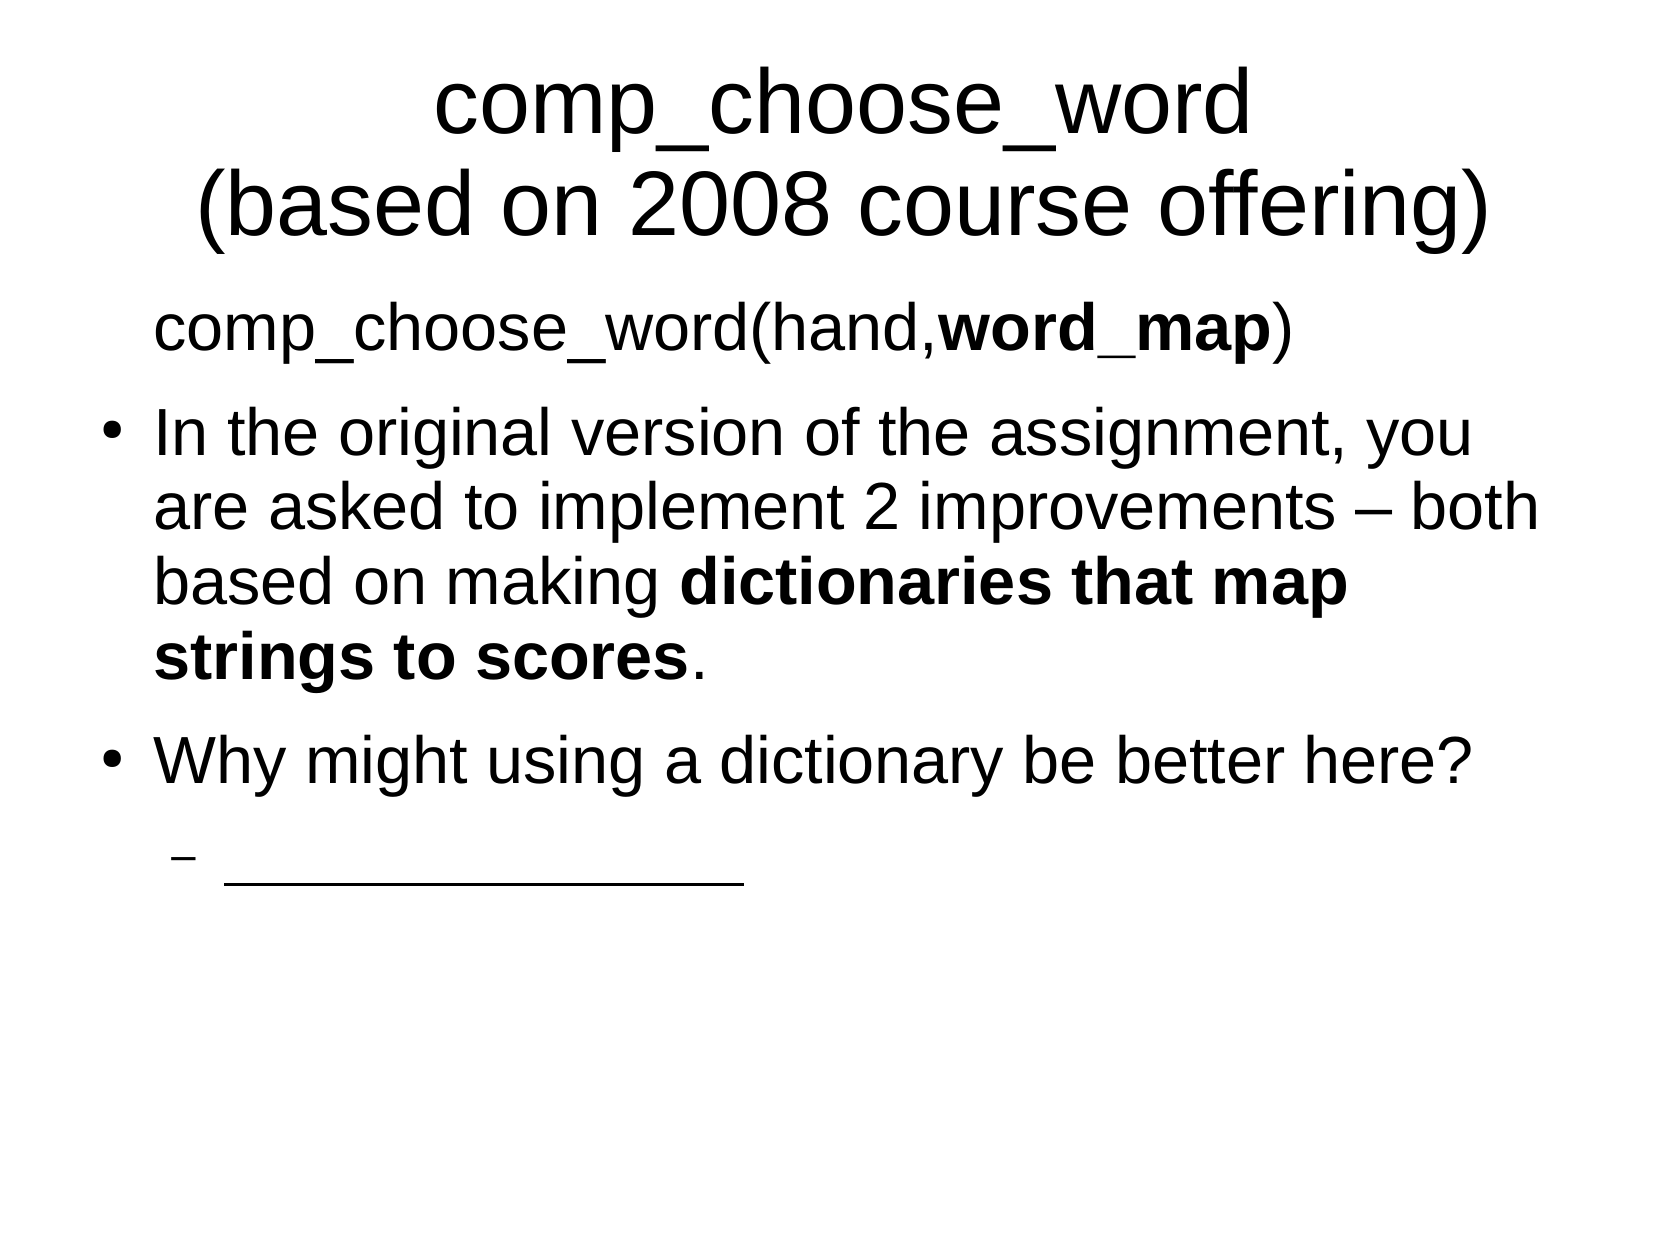

comp_choose_word
(based on 2008 course offering)
# comp_choose_word(hand,word_map)
In the original version of the assignment, you are asked to implement 2 improvements – both based on making dictionaries that map strings to scores.
Why might using a dictionary be better here?